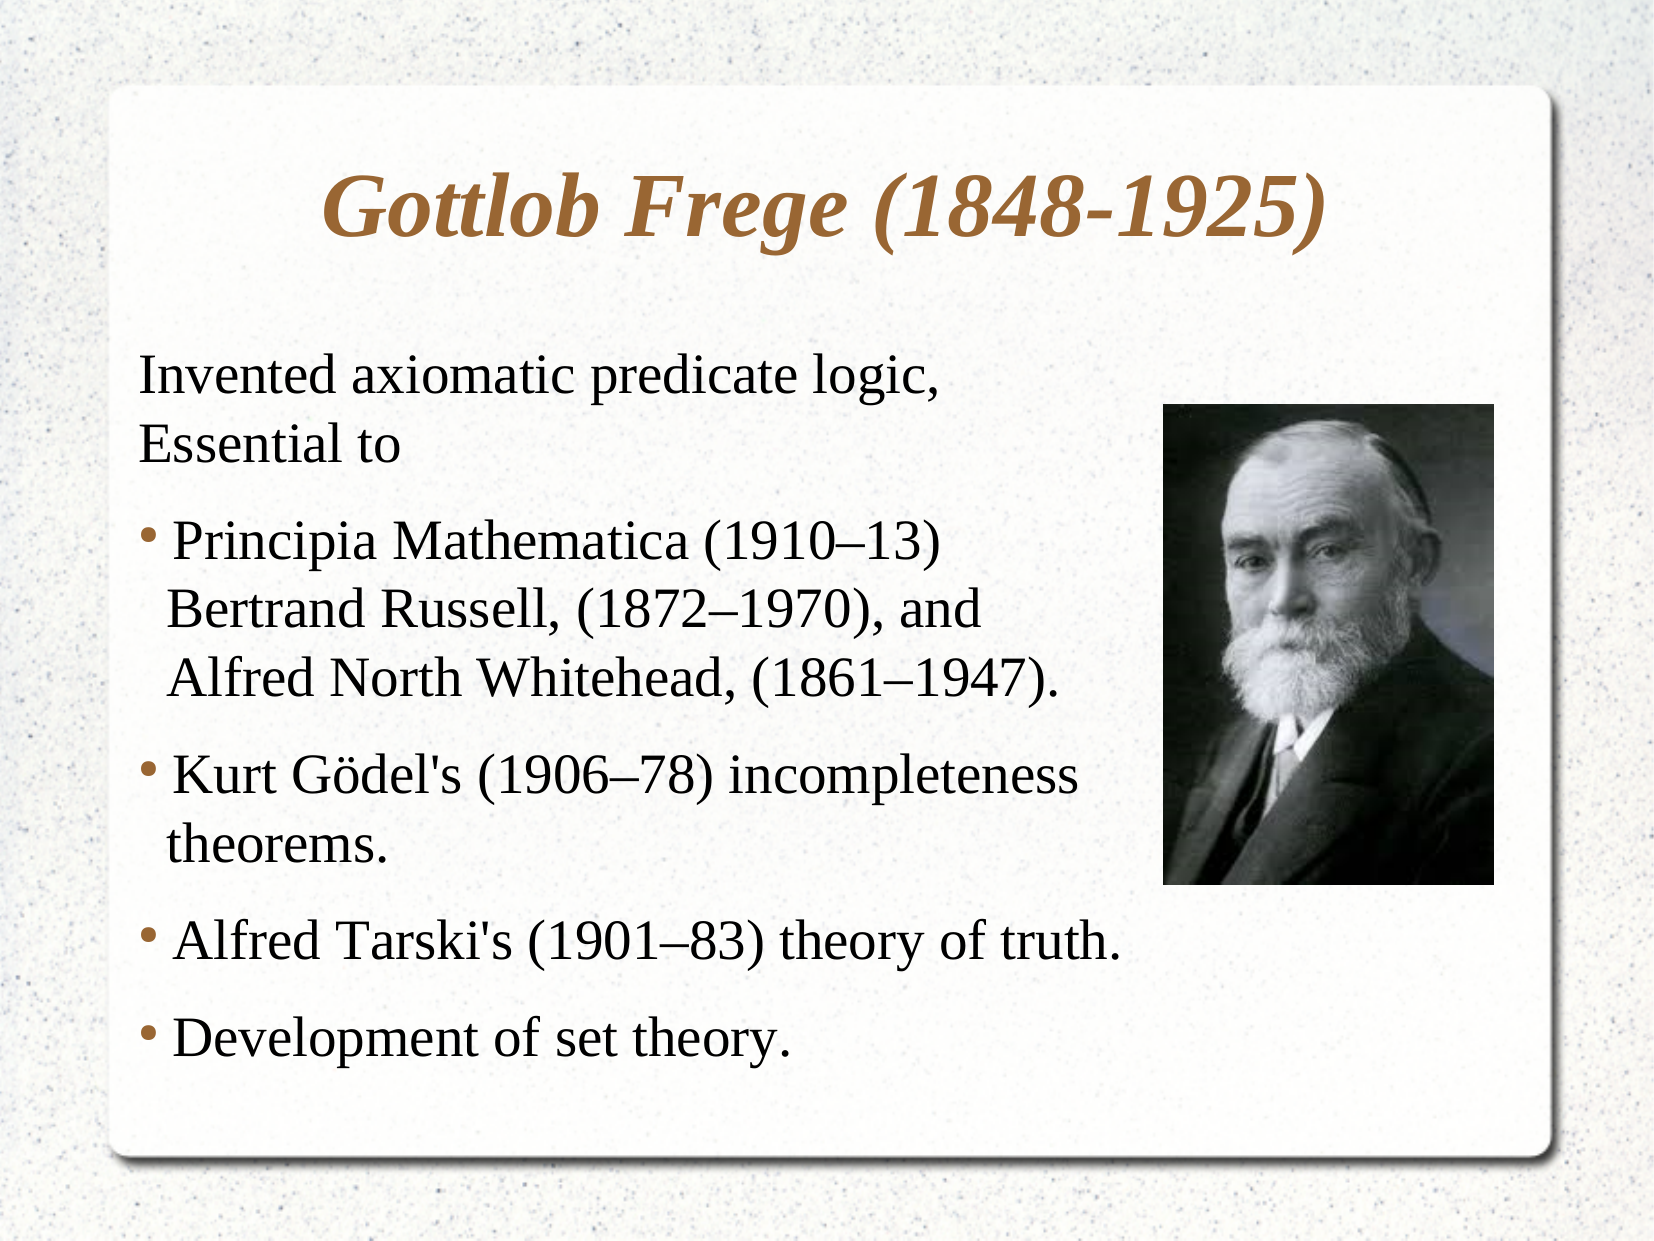

# Gottlob Frege (1848-1925)
Invented axiomatic predicate logic, Essential to
 Principia Mathematica (1910–13)
 Bertrand Russell, (1872–1970), and
 Alfred North Whitehead, (1861–1947).
 Kurt Gödel's (1906–78) incompleteness
 theorems.
 Alfred Tarski's (1901–83) theory of truth.
 Development of set theory.